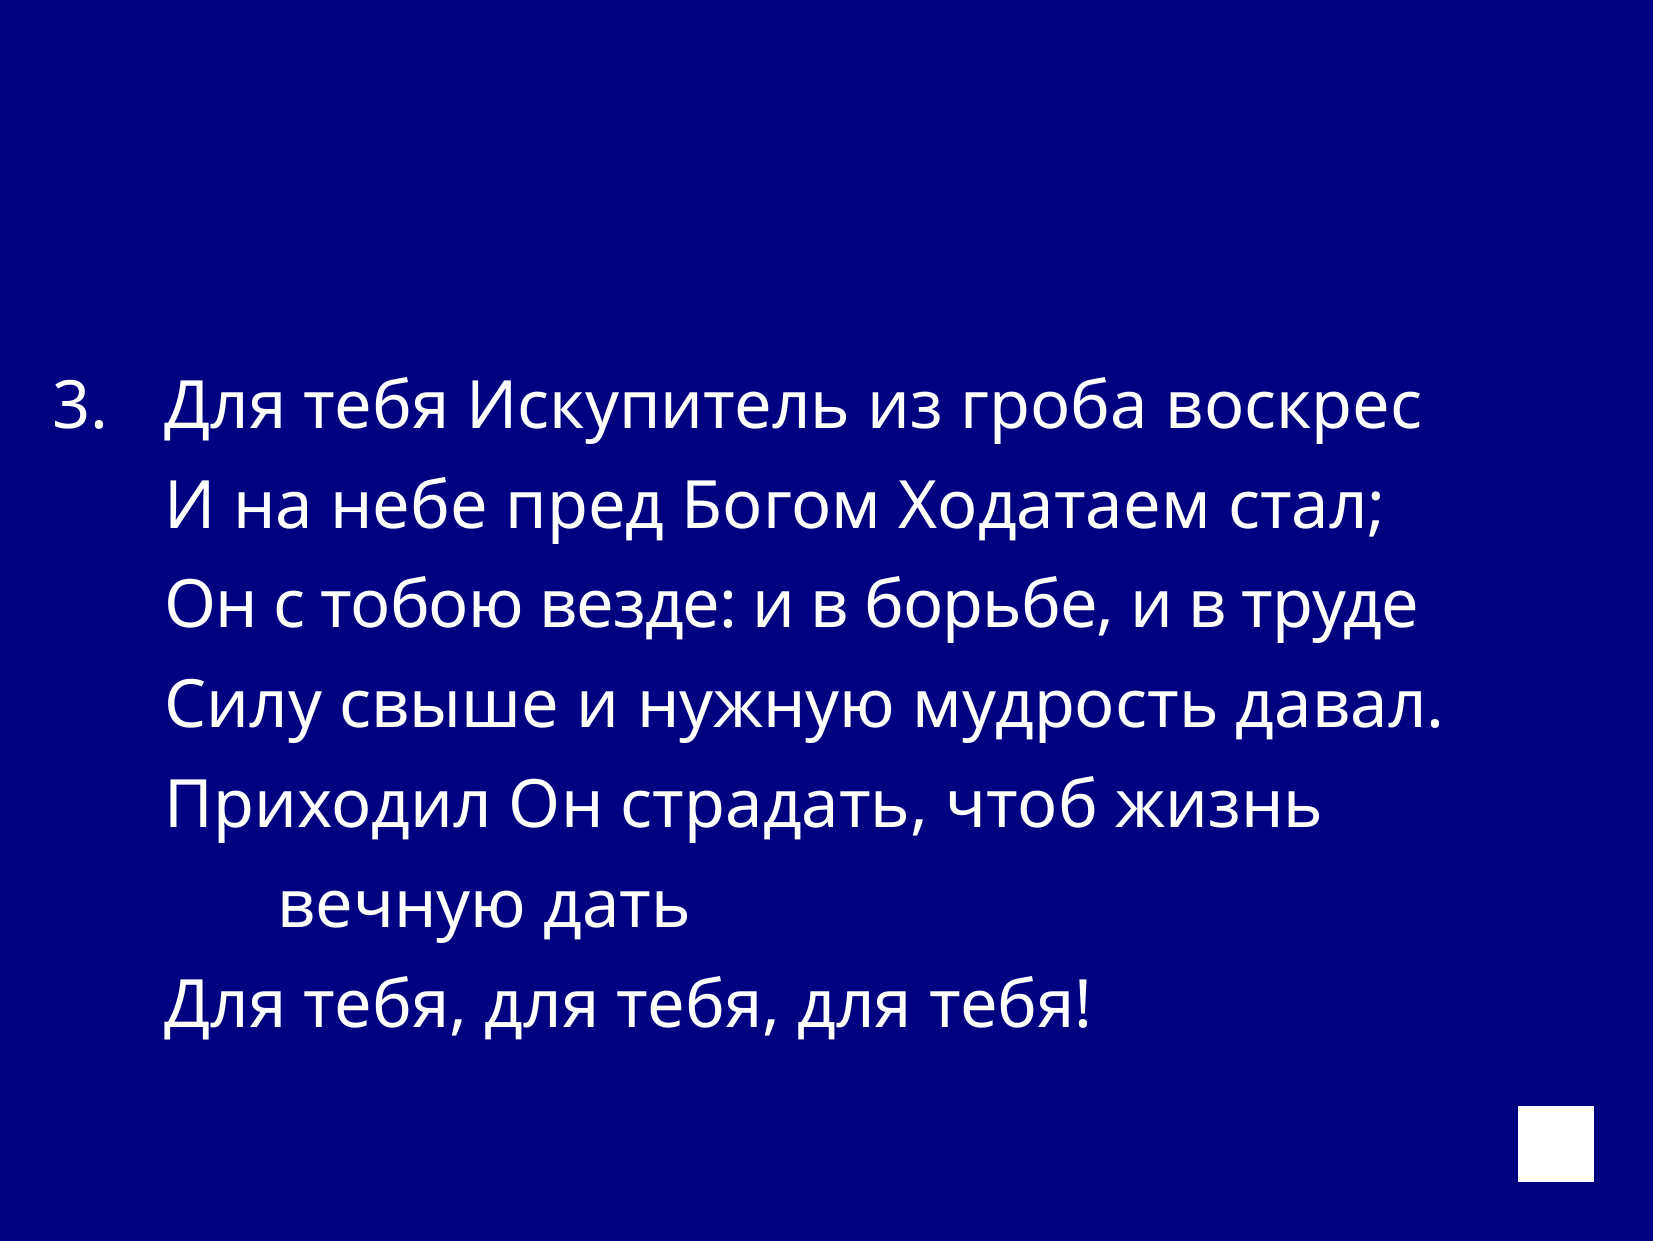

3.	Для тебя Искупитель из гроба воскрес
	И на небе пред Богом Ходатаем стал;
	Он с тобою везде: и в борьбе, и в труде
	Силу свыше и нужную мудрость давал.
	Приходил Он страдать, чтоб жизнь
		вечную дать
	Для тебя, для тебя, для тебя!